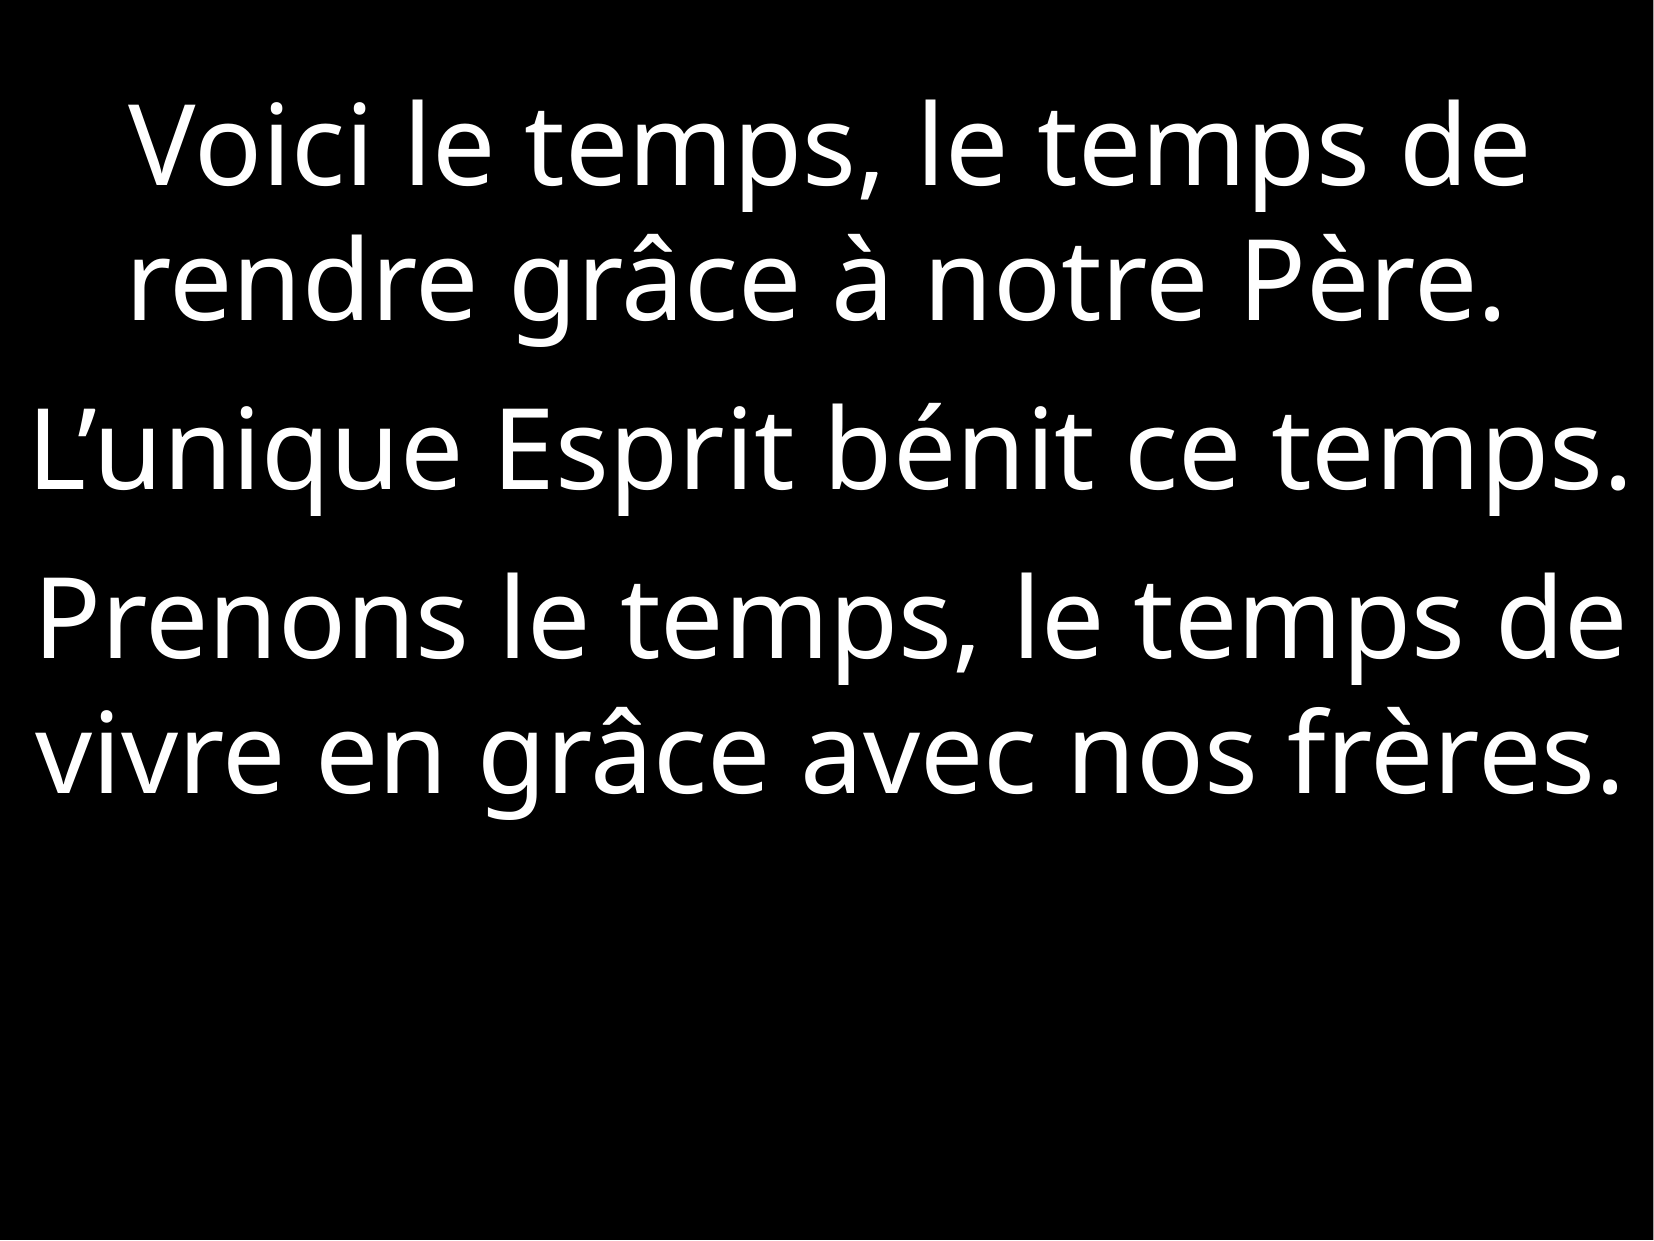

Voici le temps, le temps de rendre grâce à notre Père.
L’unique Esprit bénit ce temps.
Prenons le temps, le temps de vivre en grâce avec nos frères.